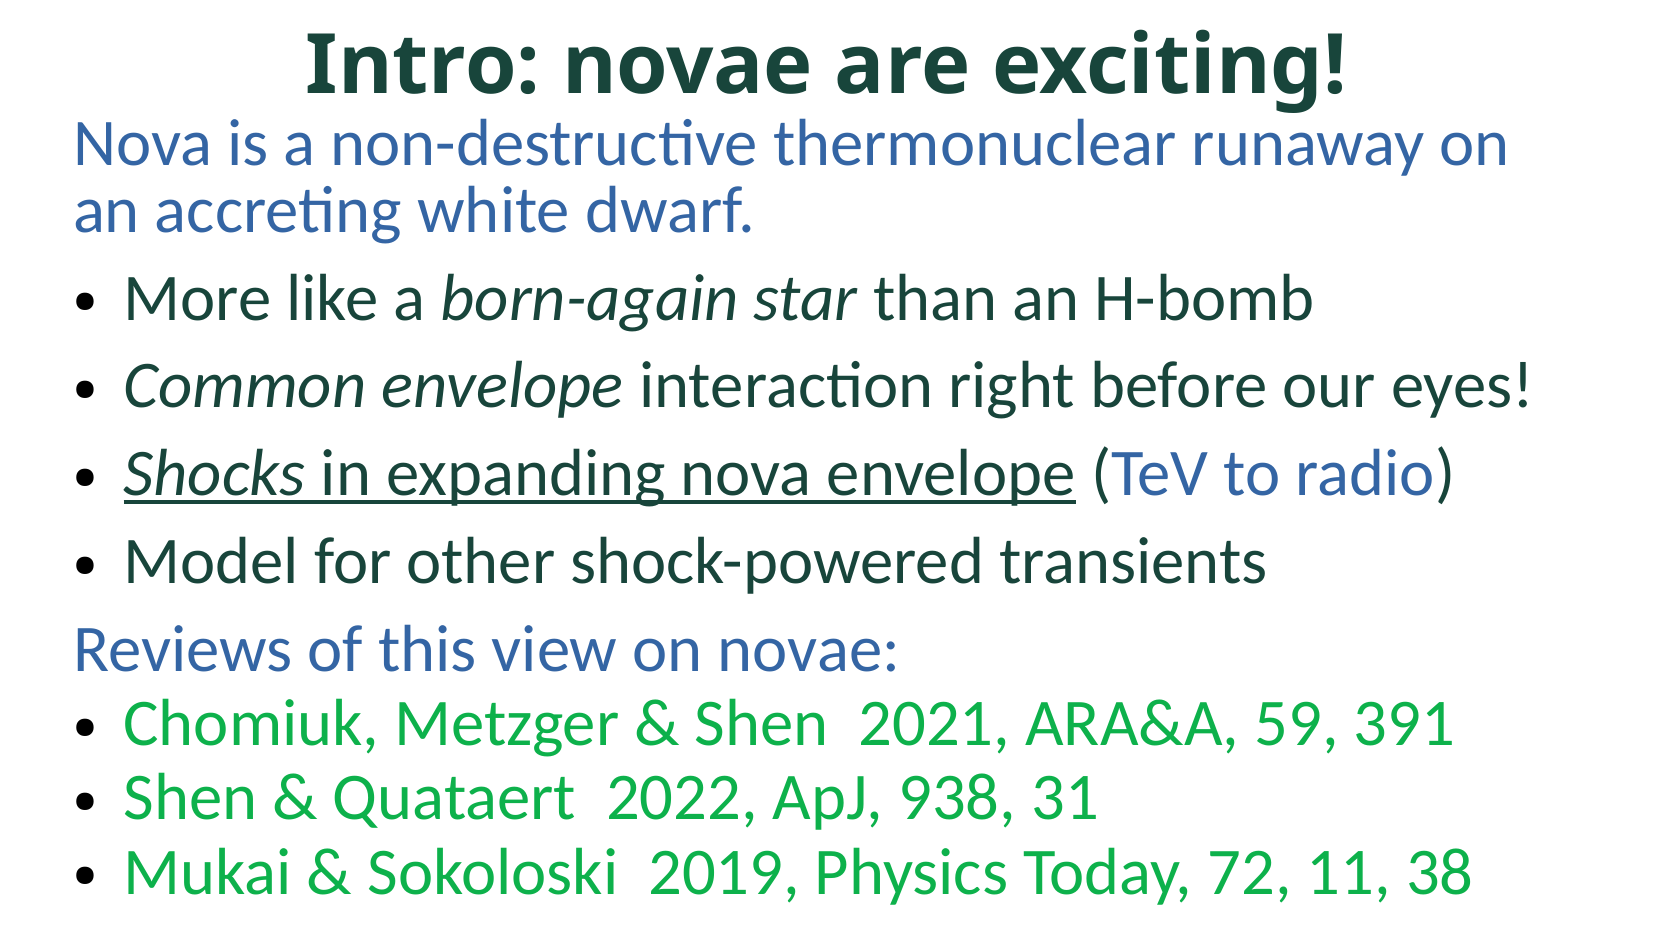

# Intro: novae are exciting!
Nova is a non-destructive thermonuclear runaway on an accreting white dwarf.
 More like a born-again star than an H-bomb
 Common envelope interaction right before our eyes!
 Shocks in expanding nova envelope (TeV to radio)
 Model for other shock-powered transients
Reviews of this view on novae:
 Chomiuk, Metzger & Shen 2021, ARA&A, 59, 391
 Shen & Quataert 2022, ApJ, 938, 31
 Mukai & Sokoloski 2019, Physics Today, 72, 11, 38